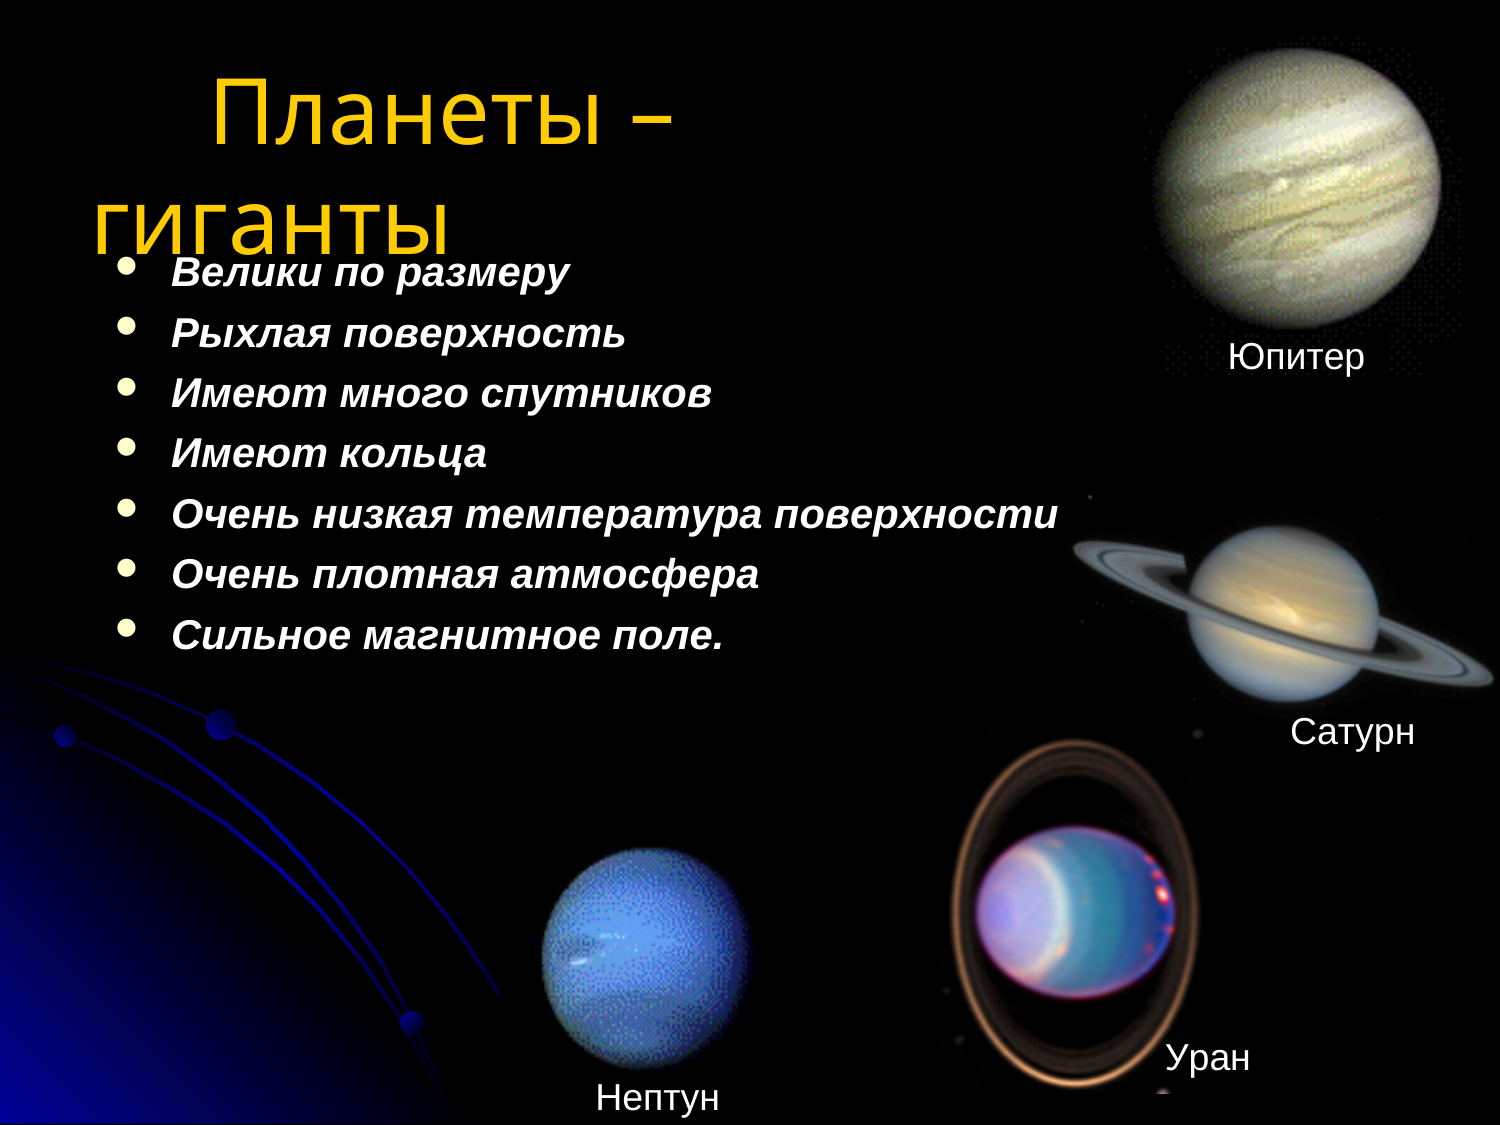

Юпитер
 Планеты – гиганты
Велики по размеру
Рыхлая поверхность
Имеют много спутников
Имеют кольца
Очень низкая температура поверхности
Очень плотная атмосфера
Сильное магнитное поле.
Сатурн
Уран
Нептун